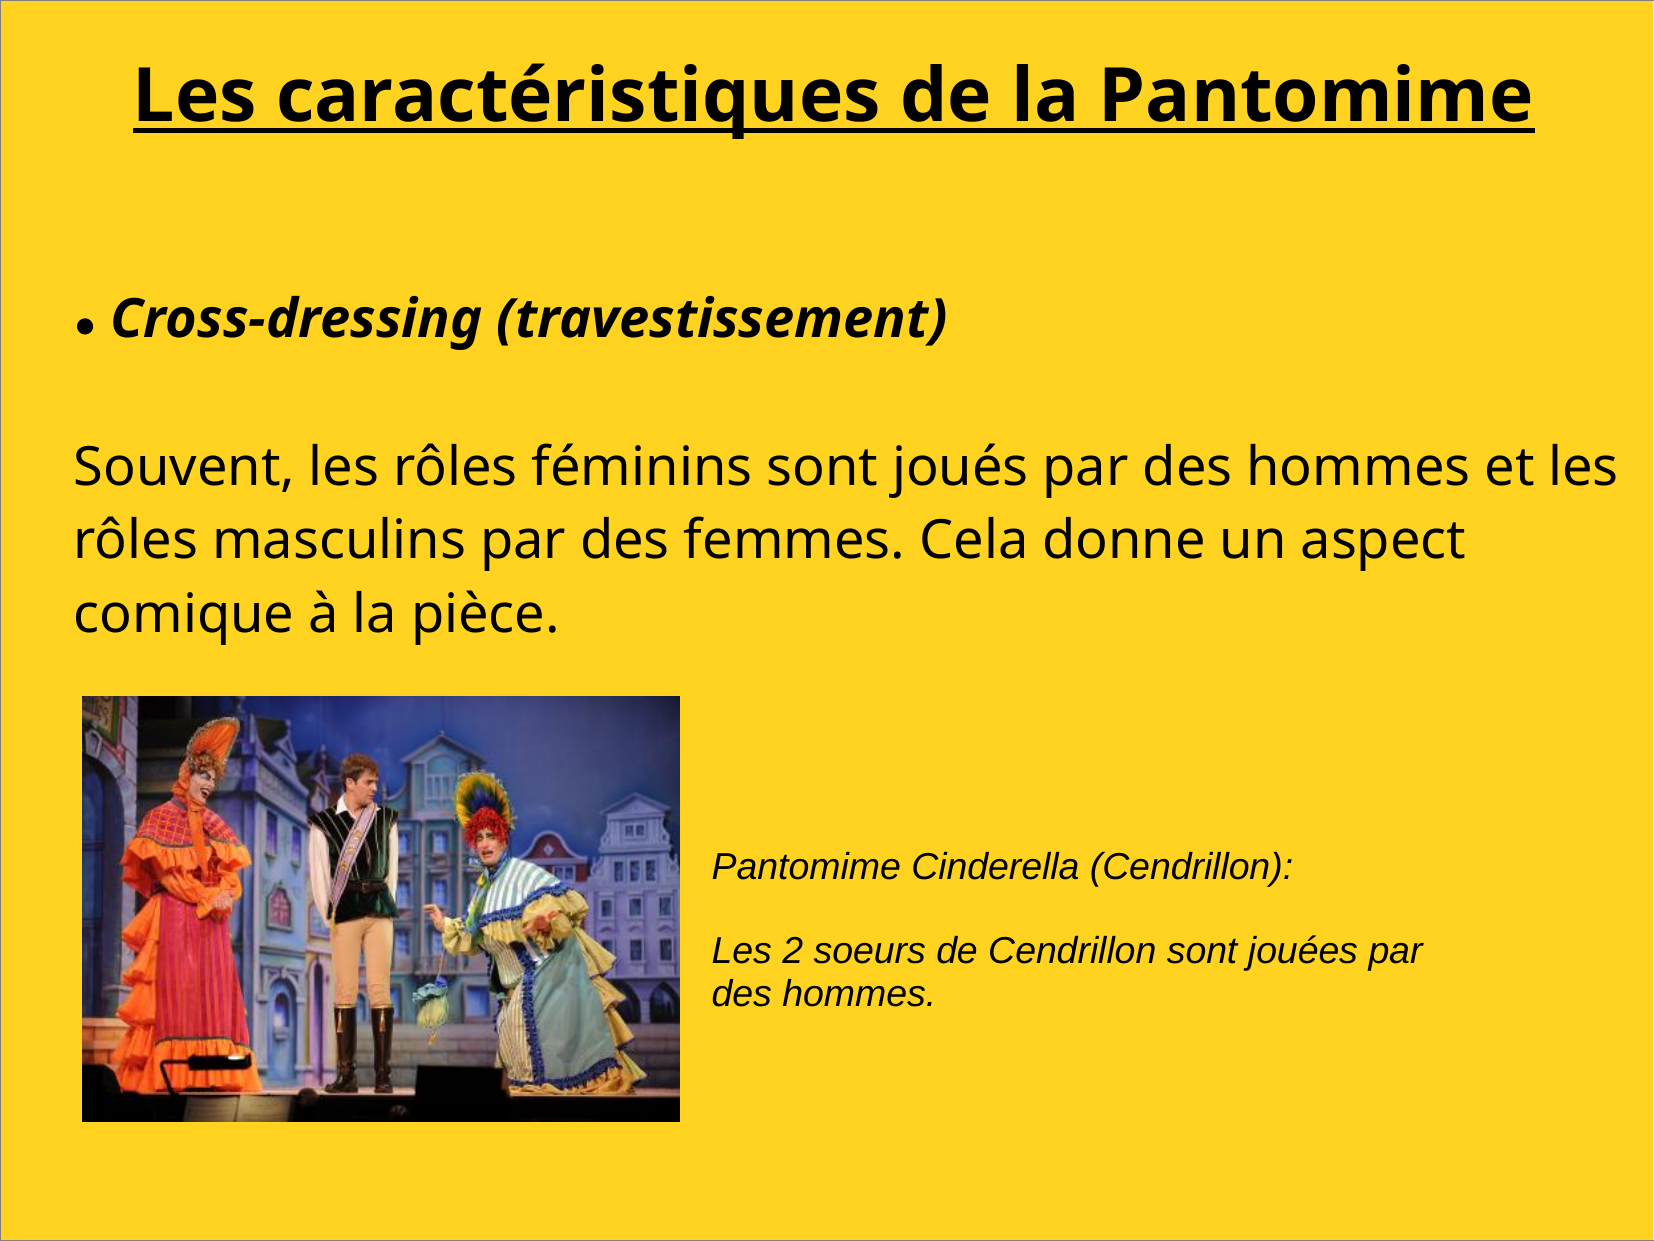

Les caractéristiques de la Pantomime
● Cross-dressing (travestissement)
Souvent, les rôles féminins sont joués par des hommes et les rôles masculins par des femmes. Cela donne un aspect comique à la pièce.
Pantomime Cinderella (Cendrillon):
Les 2 soeurs de Cendrillon sont jouées par des hommes.